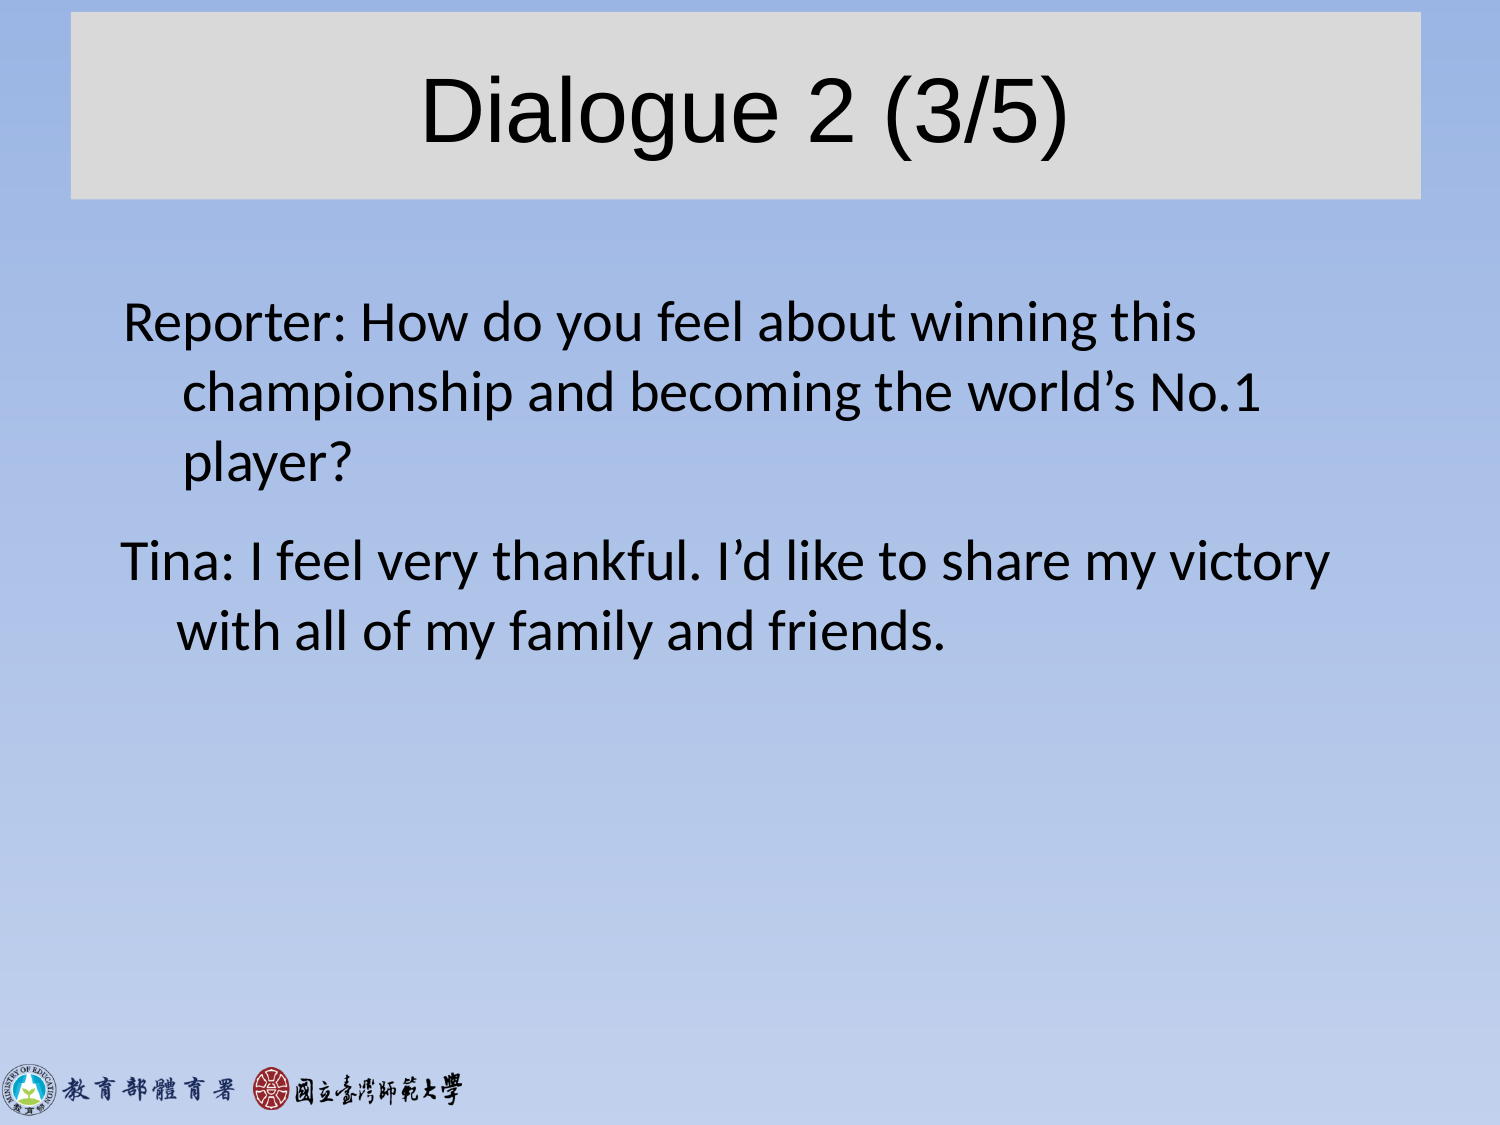

# Dialogue 2 (3/5)
| |
| --- |
Reporter: How do you feel about winning this championship and becoming the world’s No.1 player?
Tina: I feel very thankful. I’d like to share my victory with all of my family and friends.